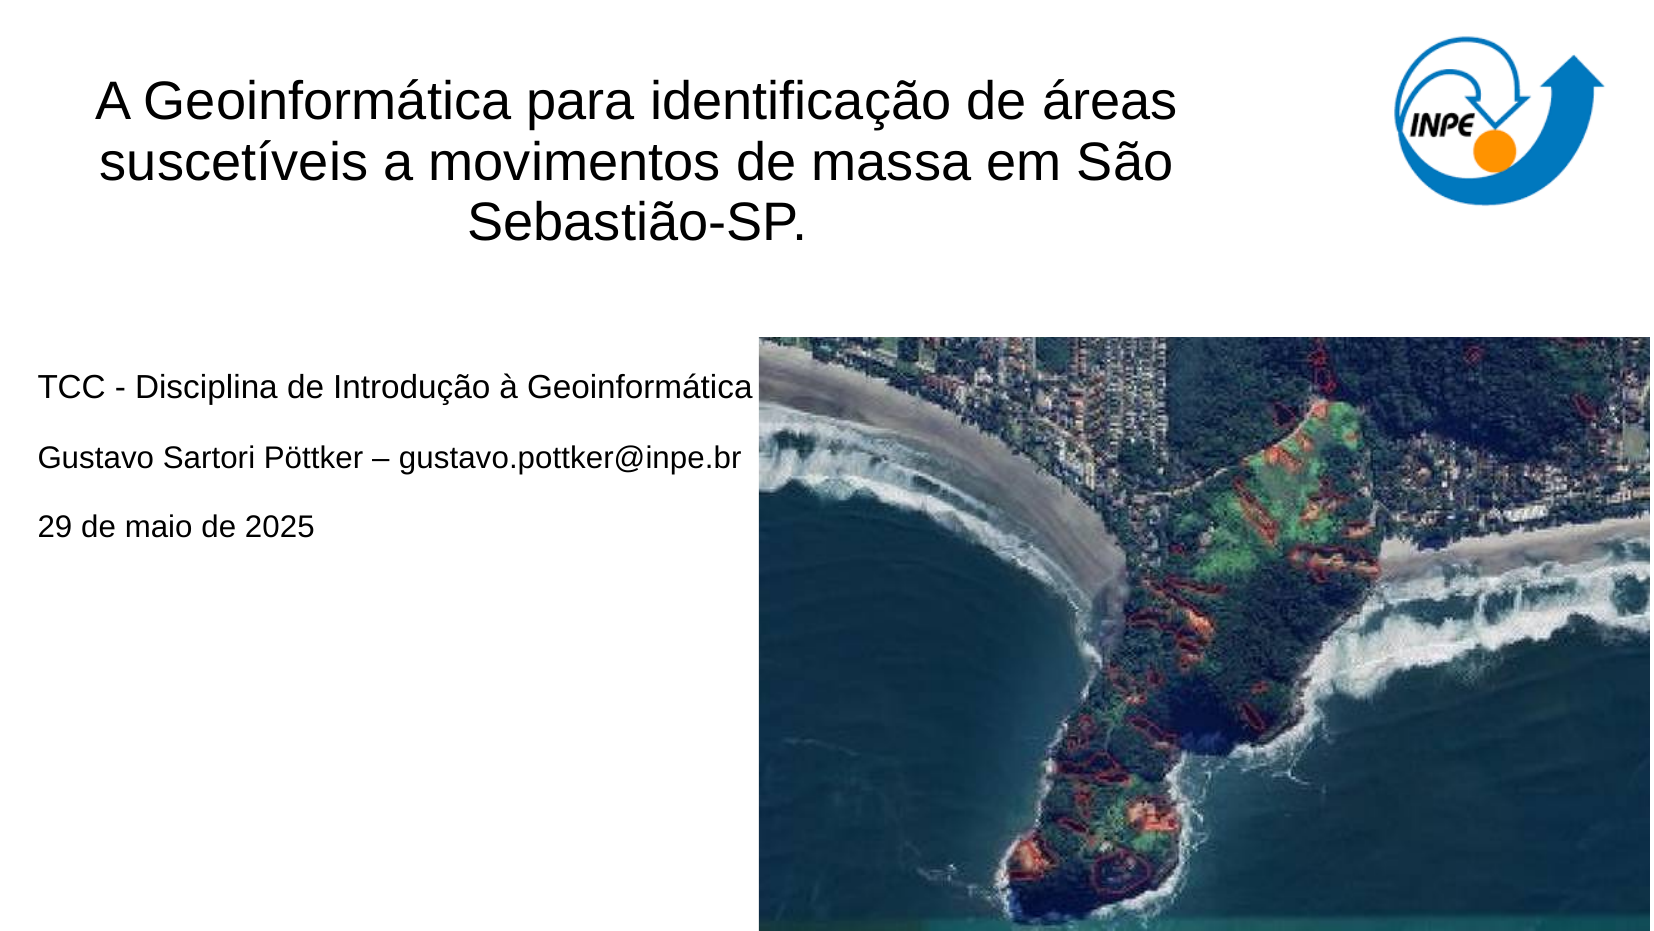

# A Geoinformática para identificação de áreas suscetíveis a movimentos de massa em São Sebastião-SP.
TCC - Disciplina de Introdução à Geoinformática
Gustavo Sartori Pöttker – gustavo.pottker@inpe.br
29 de maio de 2025